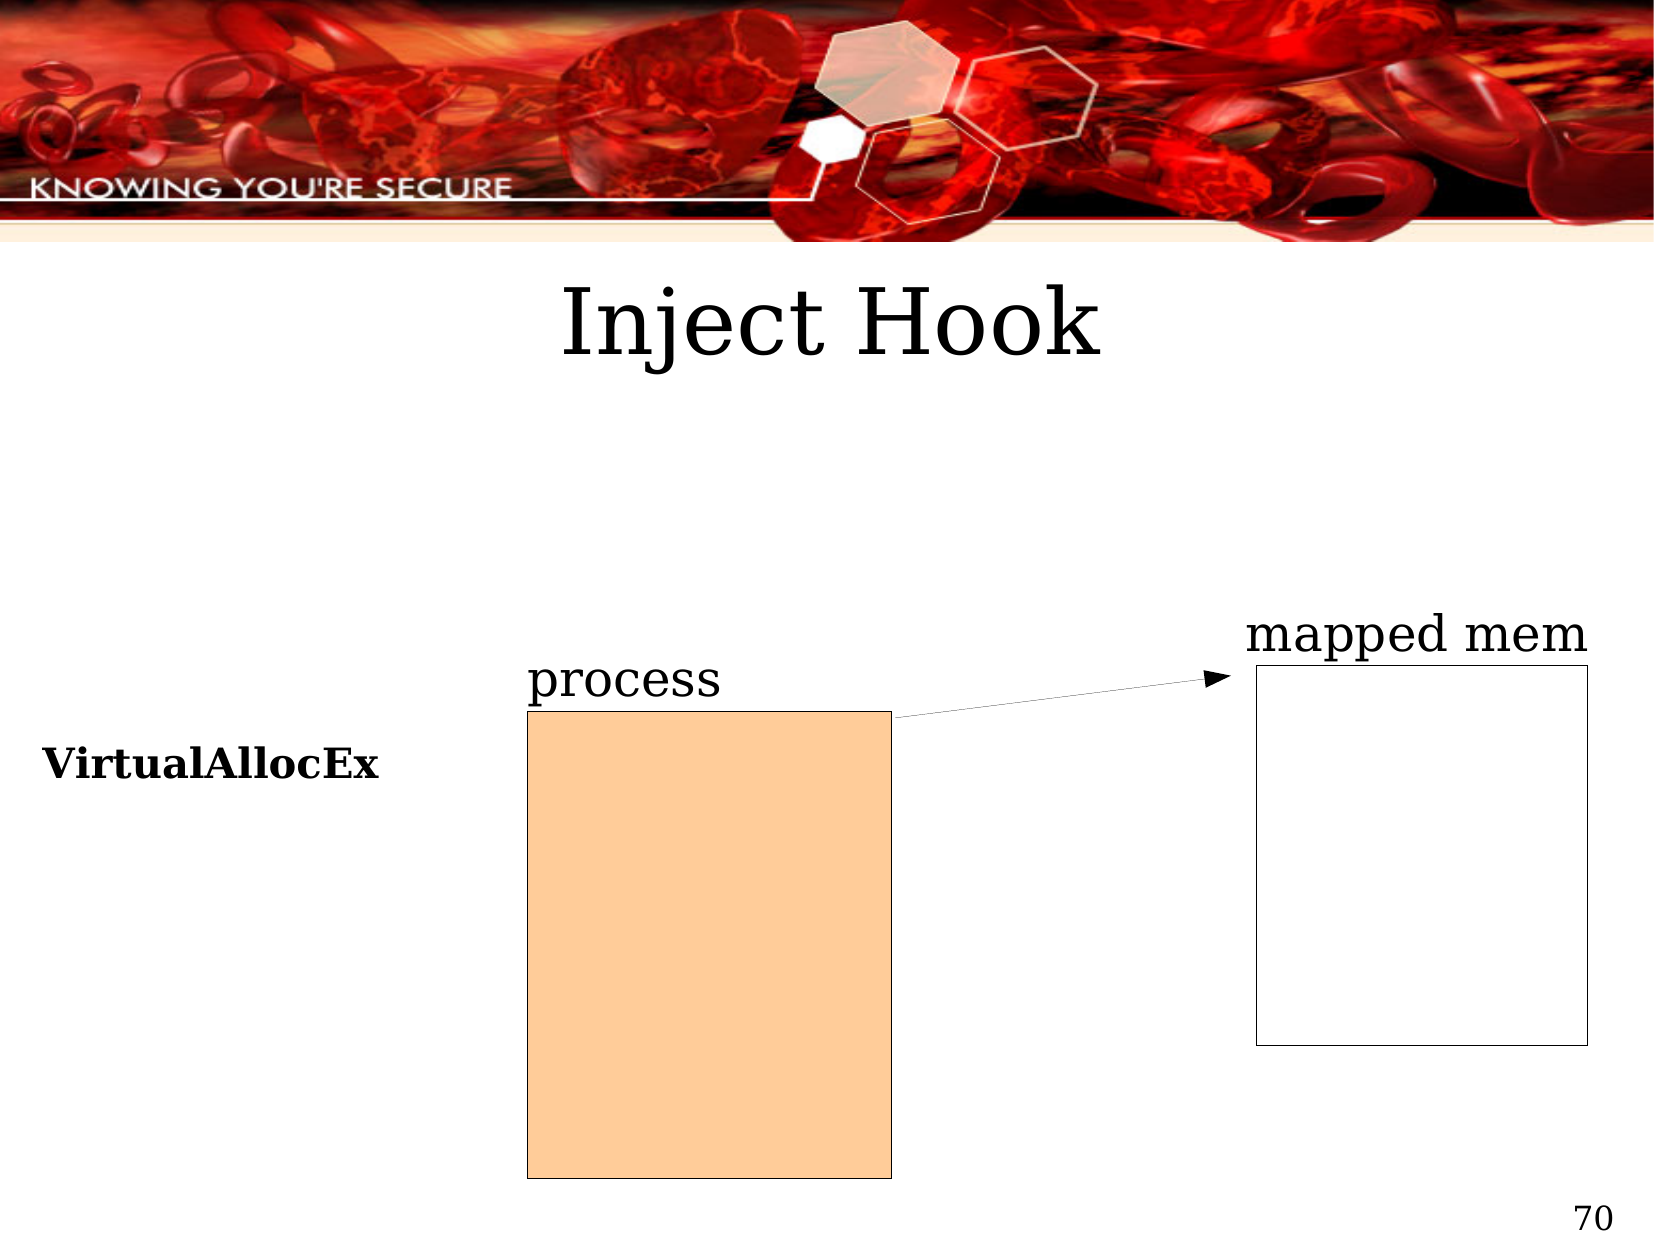

# Inject Hook
mapped mem
process
VirtualAllocEx